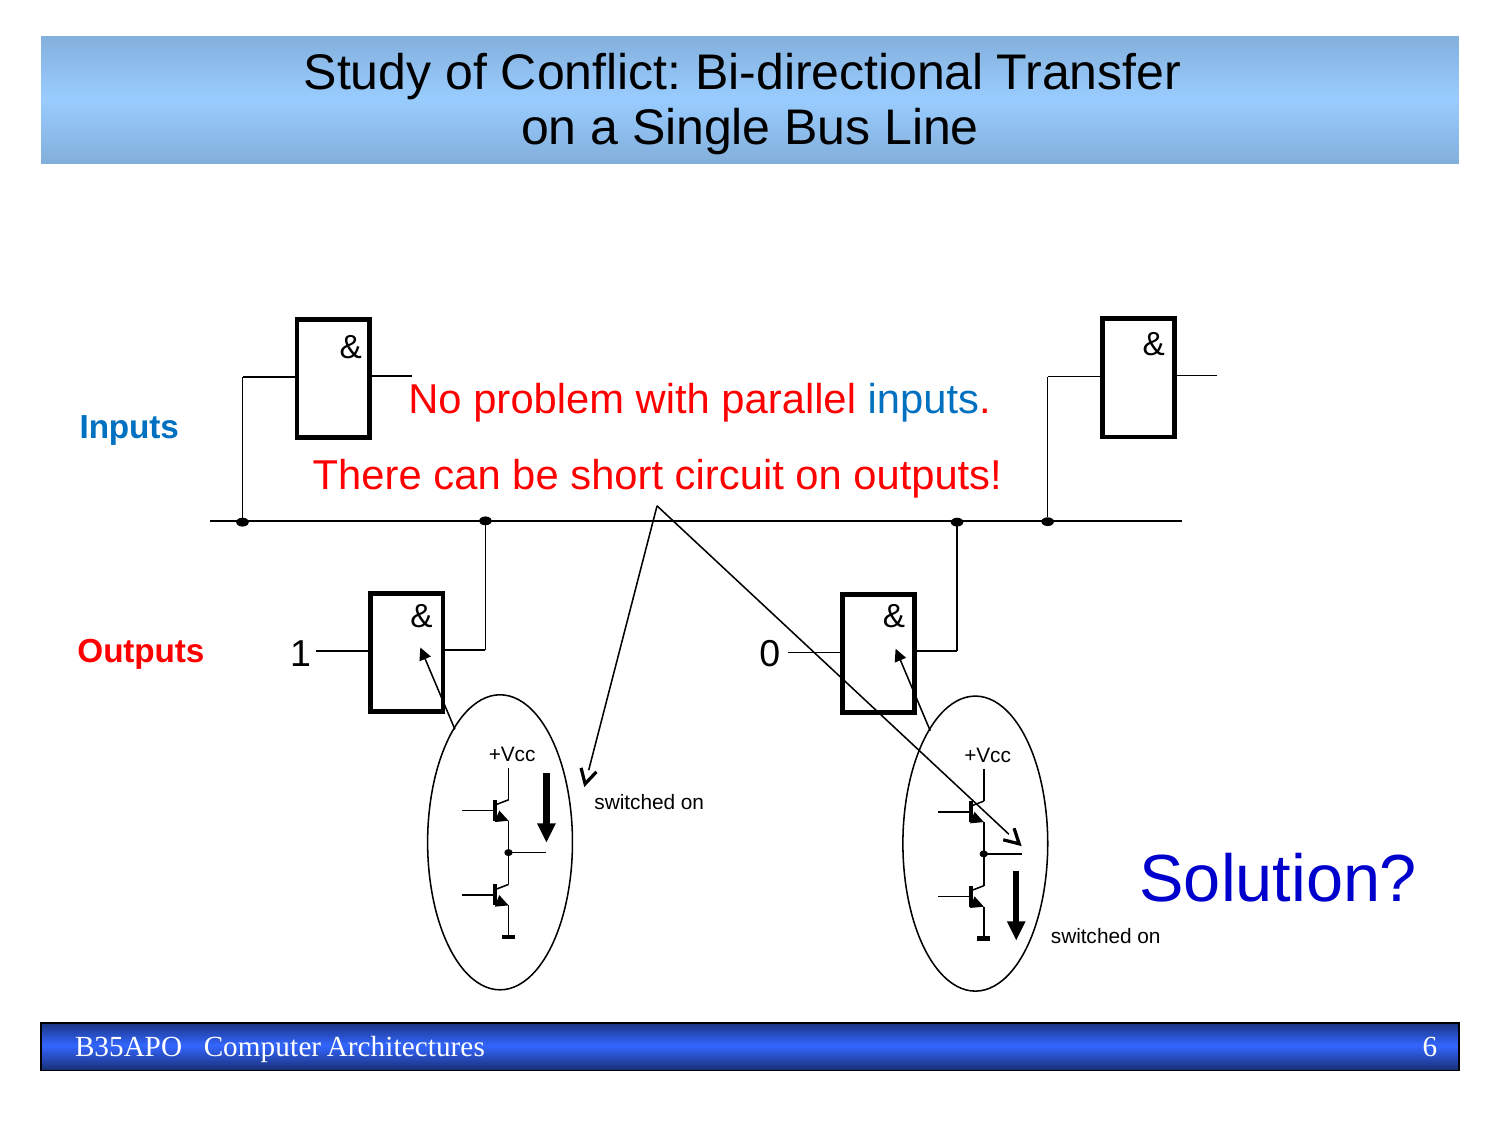

# Study of Conflict: Bi-directional Transfer on a Single Bus Line
&
&
No problem with parallel inputs.
There can be short circuit on outputs!
Inputs
&
&
1
0
Outputs
+Vcc
+Vcc
switched on
Solution?
switched on
B35APO Computer Architectures
6